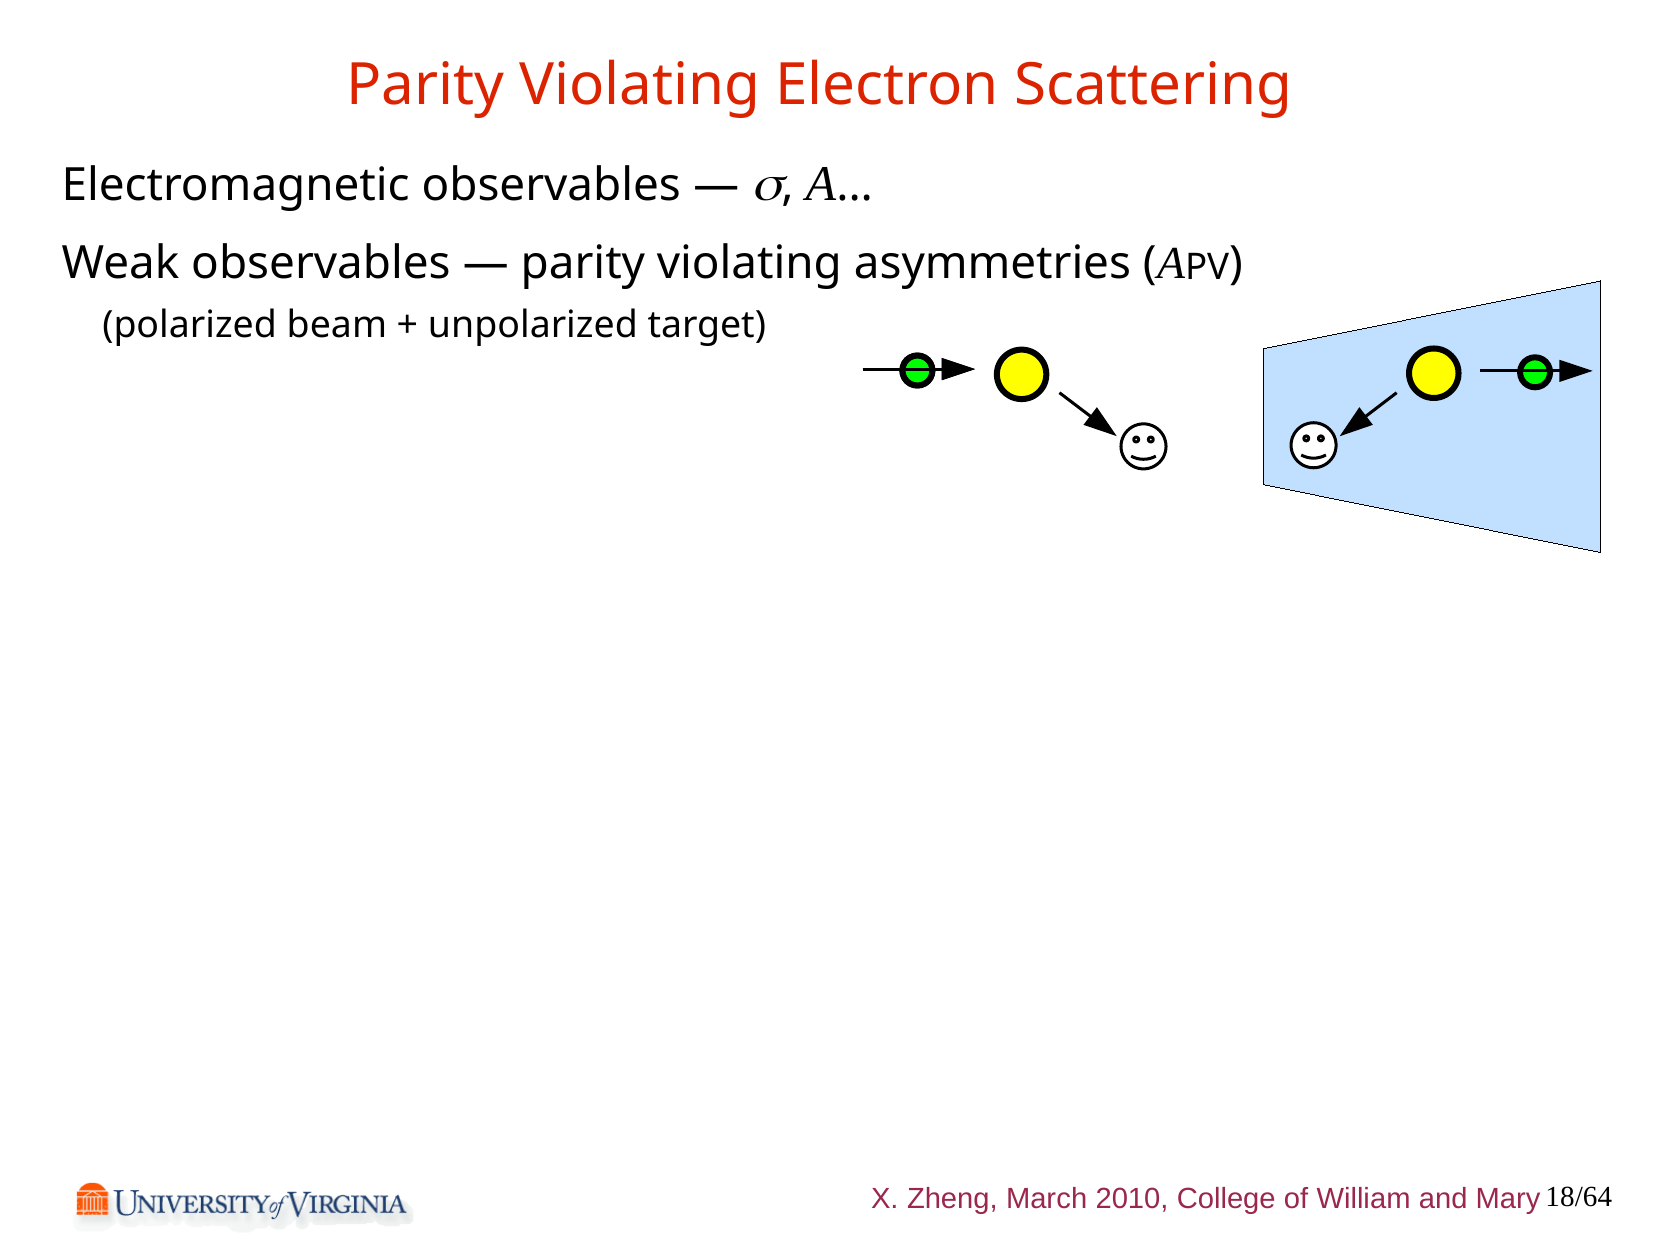

# Parity Violating Electron Scattering
Electromagnetic observables — s, A...
Weak observables — parity violating asymmetries (APV)
(polarized beam + unpolarized target)